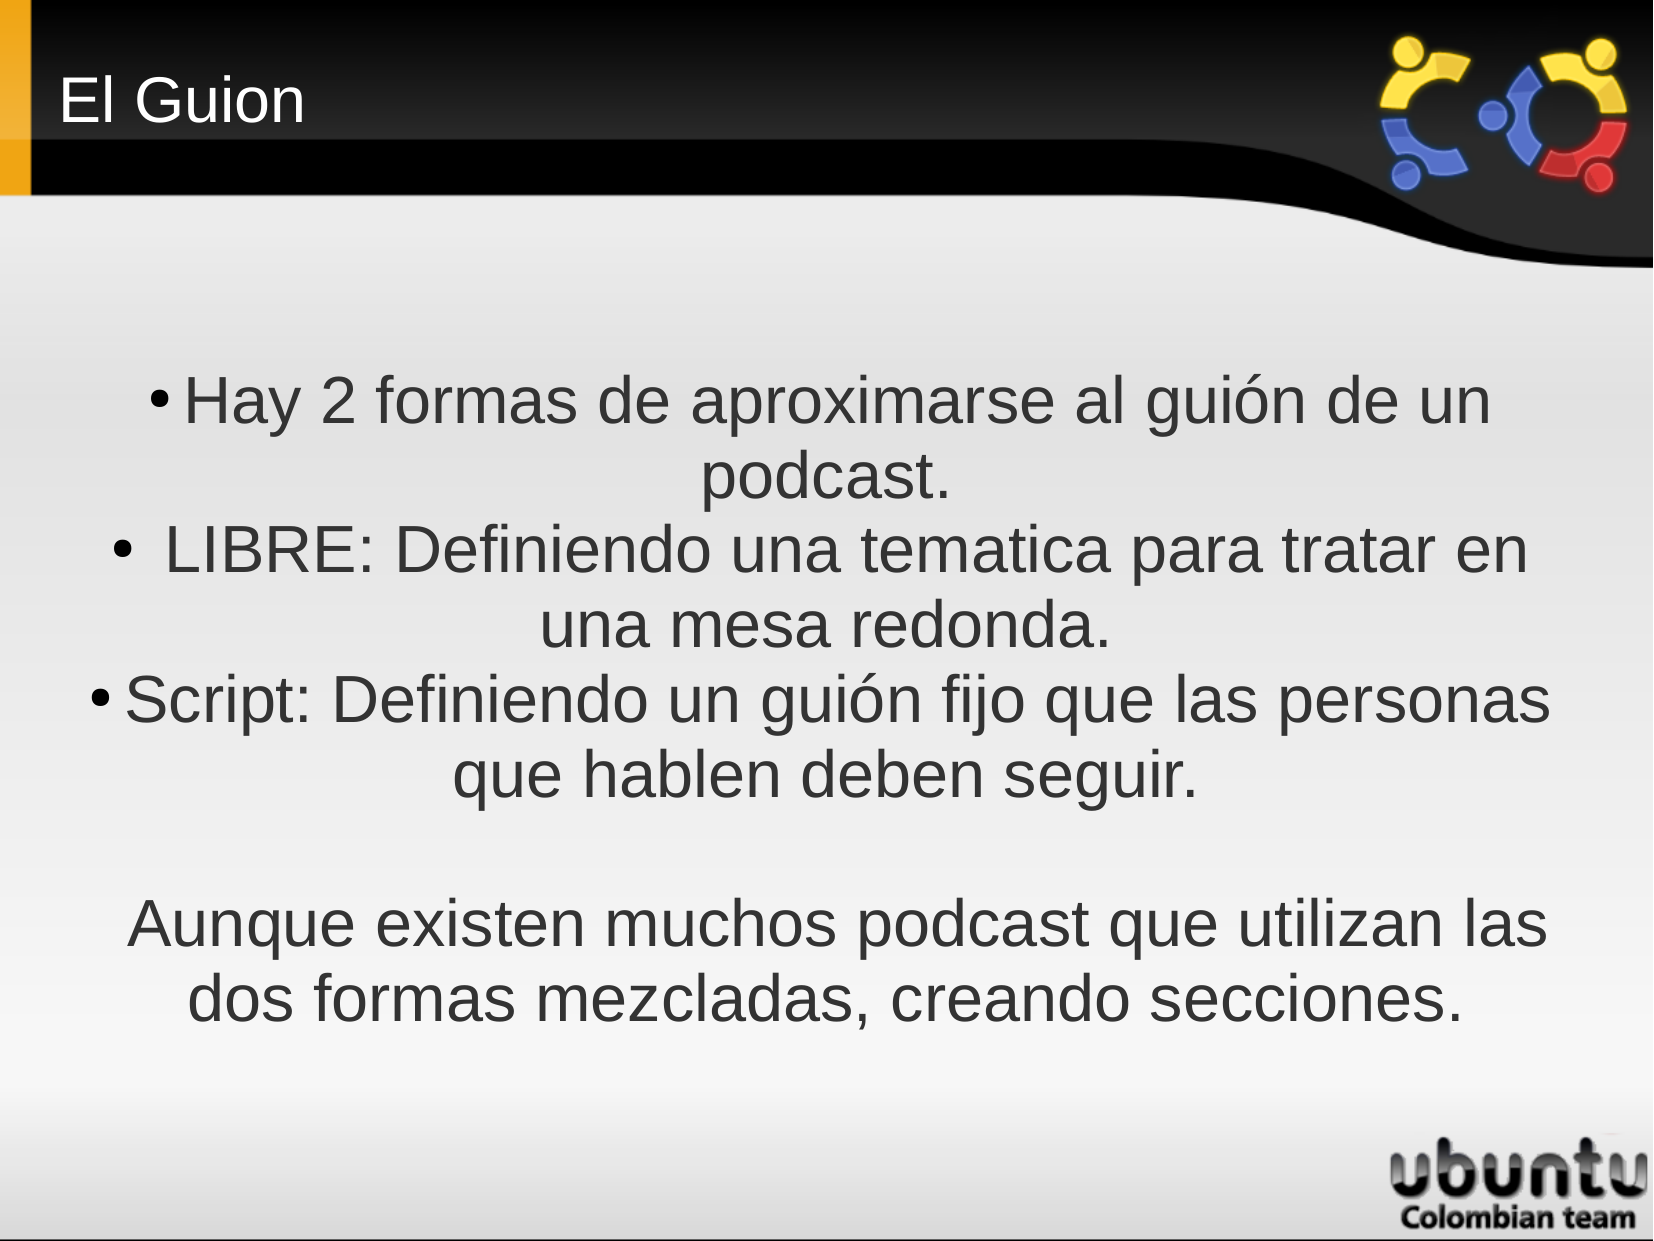

# El Guion
Hay 2 formas de aproximarse al guión de un podcast.
 LIBRE: Definiendo una tematica para tratar en una mesa redonda.
Script: Definiendo un guión fijo que las personas que hablen deben seguir.
Aunque existen muchos podcast que utilizan las dos formas mezcladas, creando secciones.